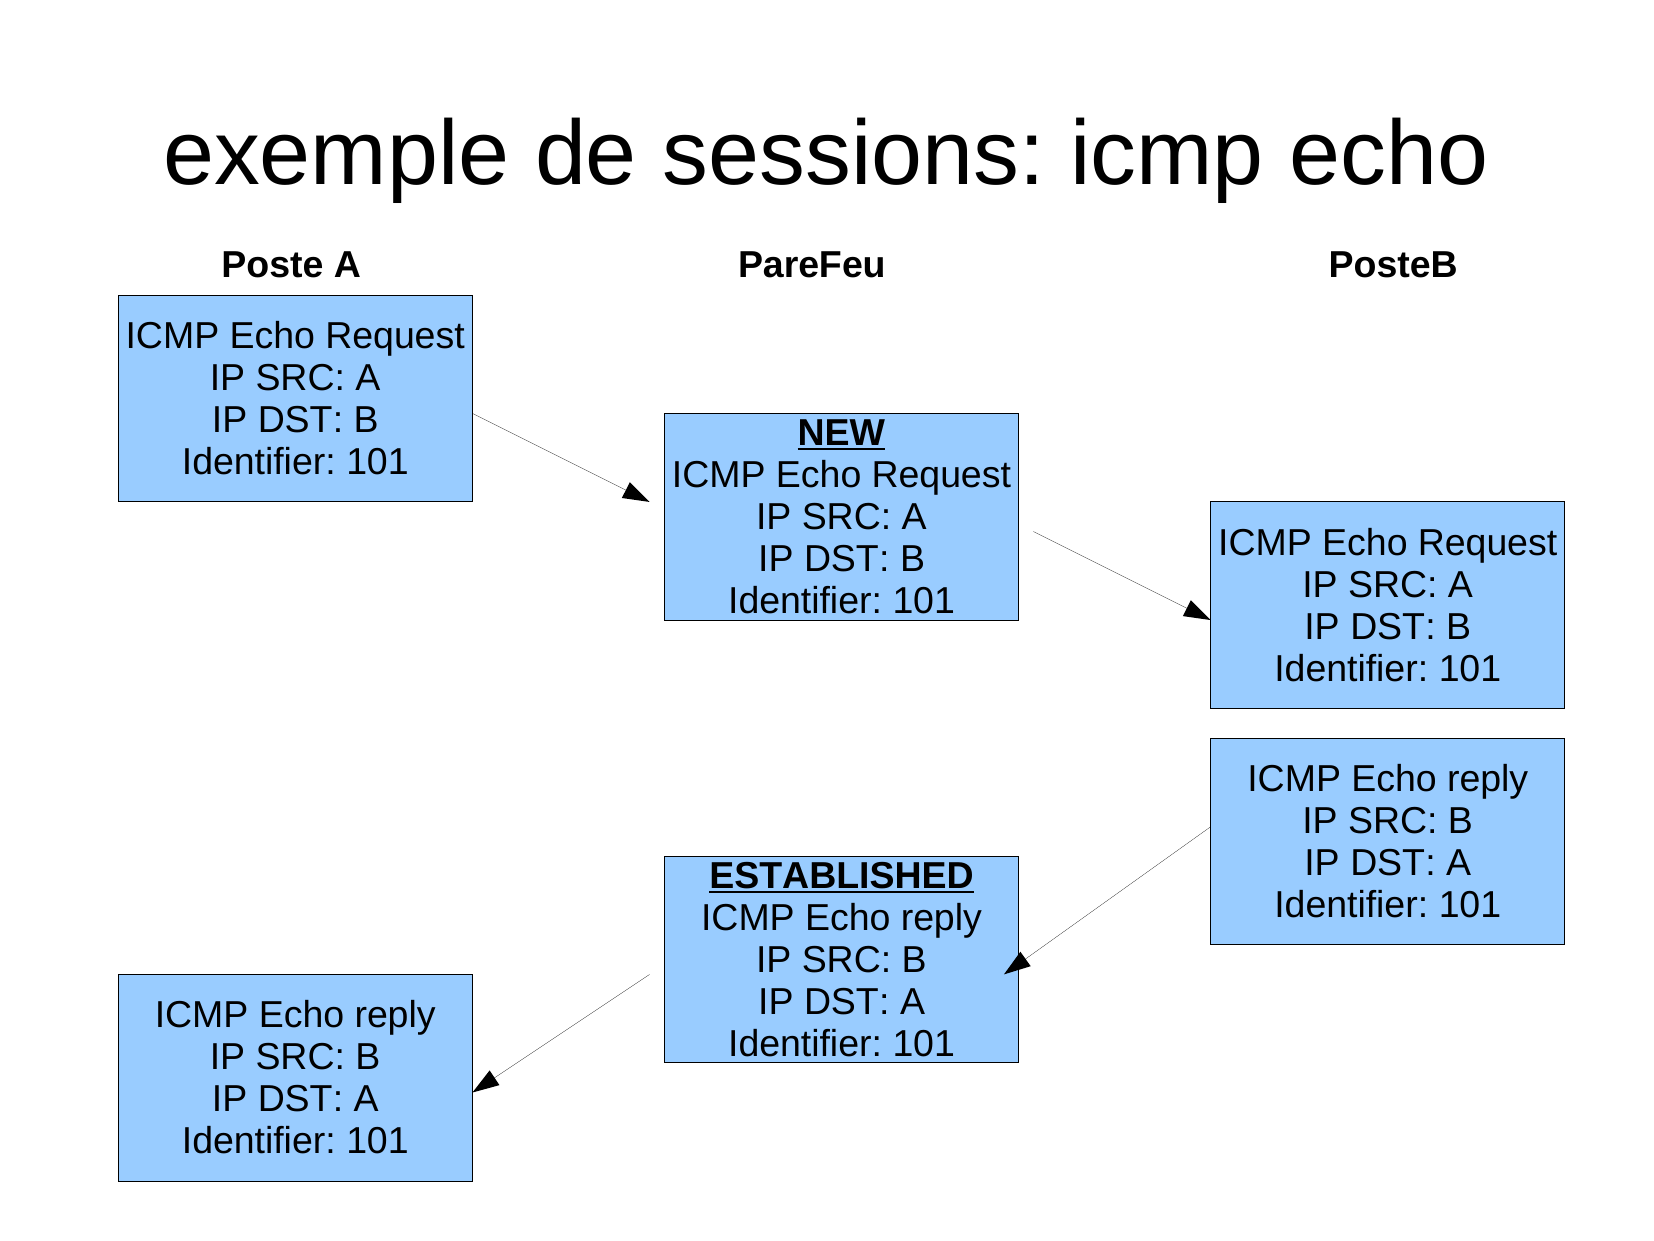

# exemple de sessions: icmp echo
Poste A						PareFeu						PosteB
ICMP Echo Request
IP SRC: A
IP DST: B
Identifier: 101
NEW
ICMP Echo Request
IP SRC: A
IP DST: B
Identifier: 101
ICMP Echo Request
IP SRC: A
IP DST: B
Identifier: 101
ICMP Echo reply
IP SRC: B
IP DST: A
Identifier: 101
ESTABLISHED
ICMP Echo reply
IP SRC: B
IP DST: A
Identifier: 101
ICMP Echo reply
IP SRC: B
IP DST: A
Identifier: 101